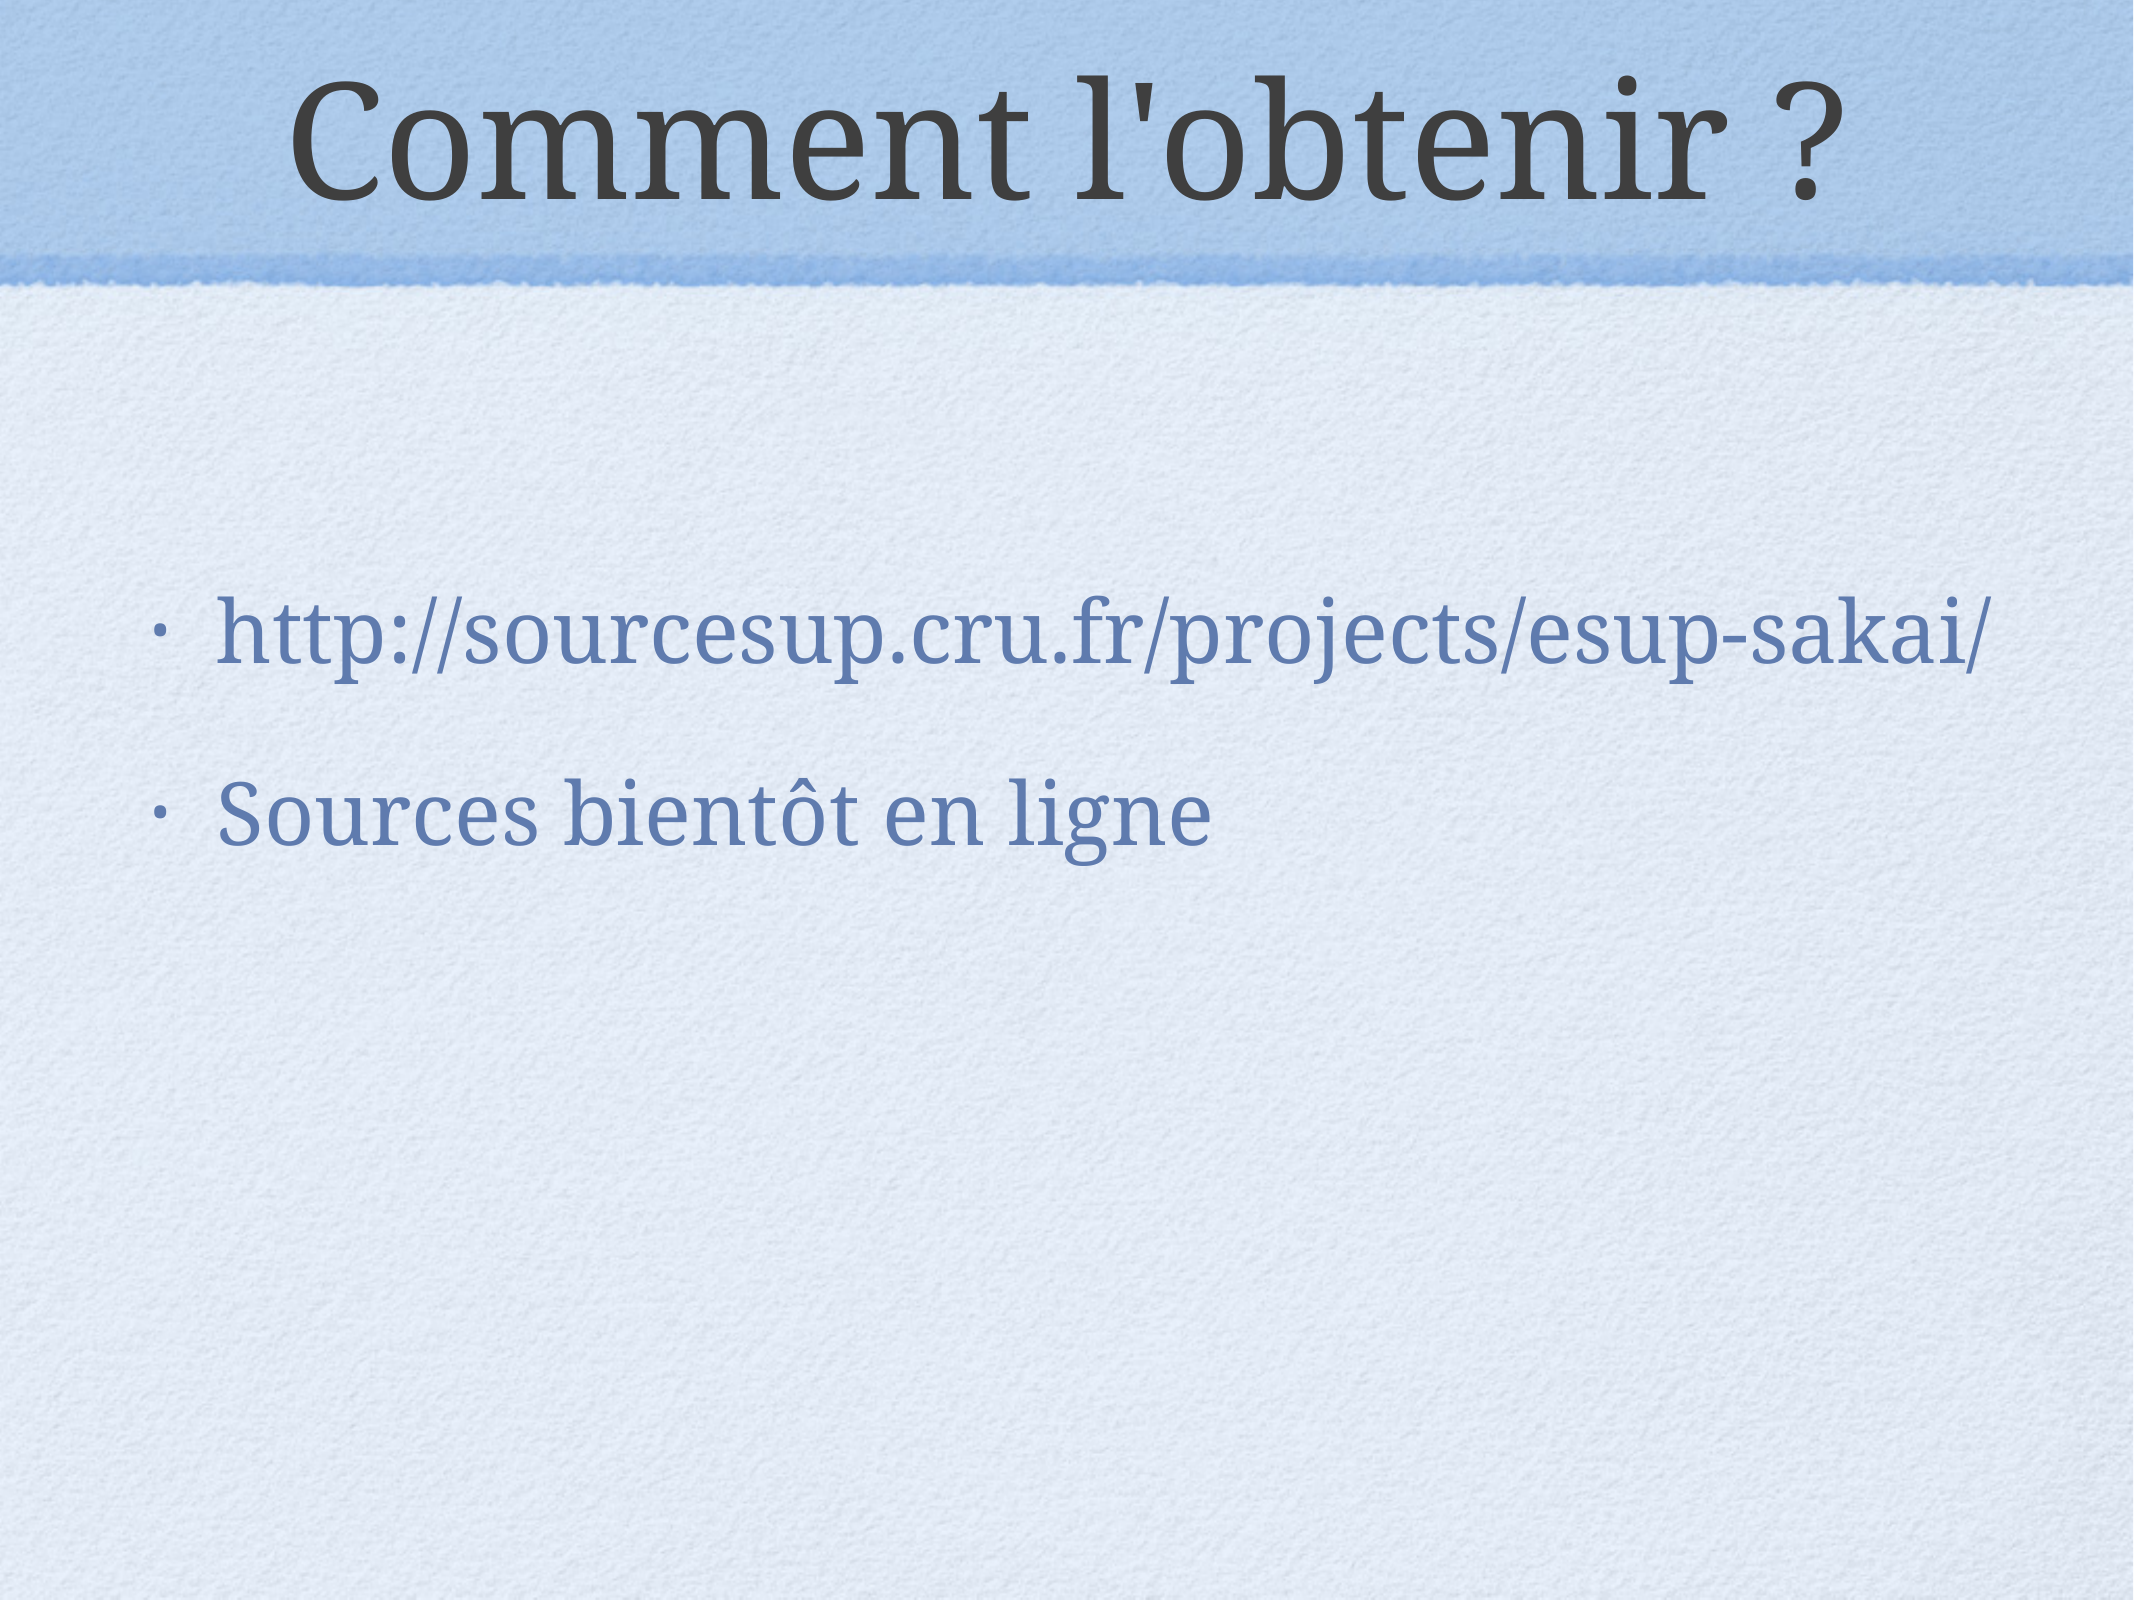

# Comment l'obtenir ?
http://sourcesup.cru.fr/projects/esup-sakai/
Sources bientôt en ligne